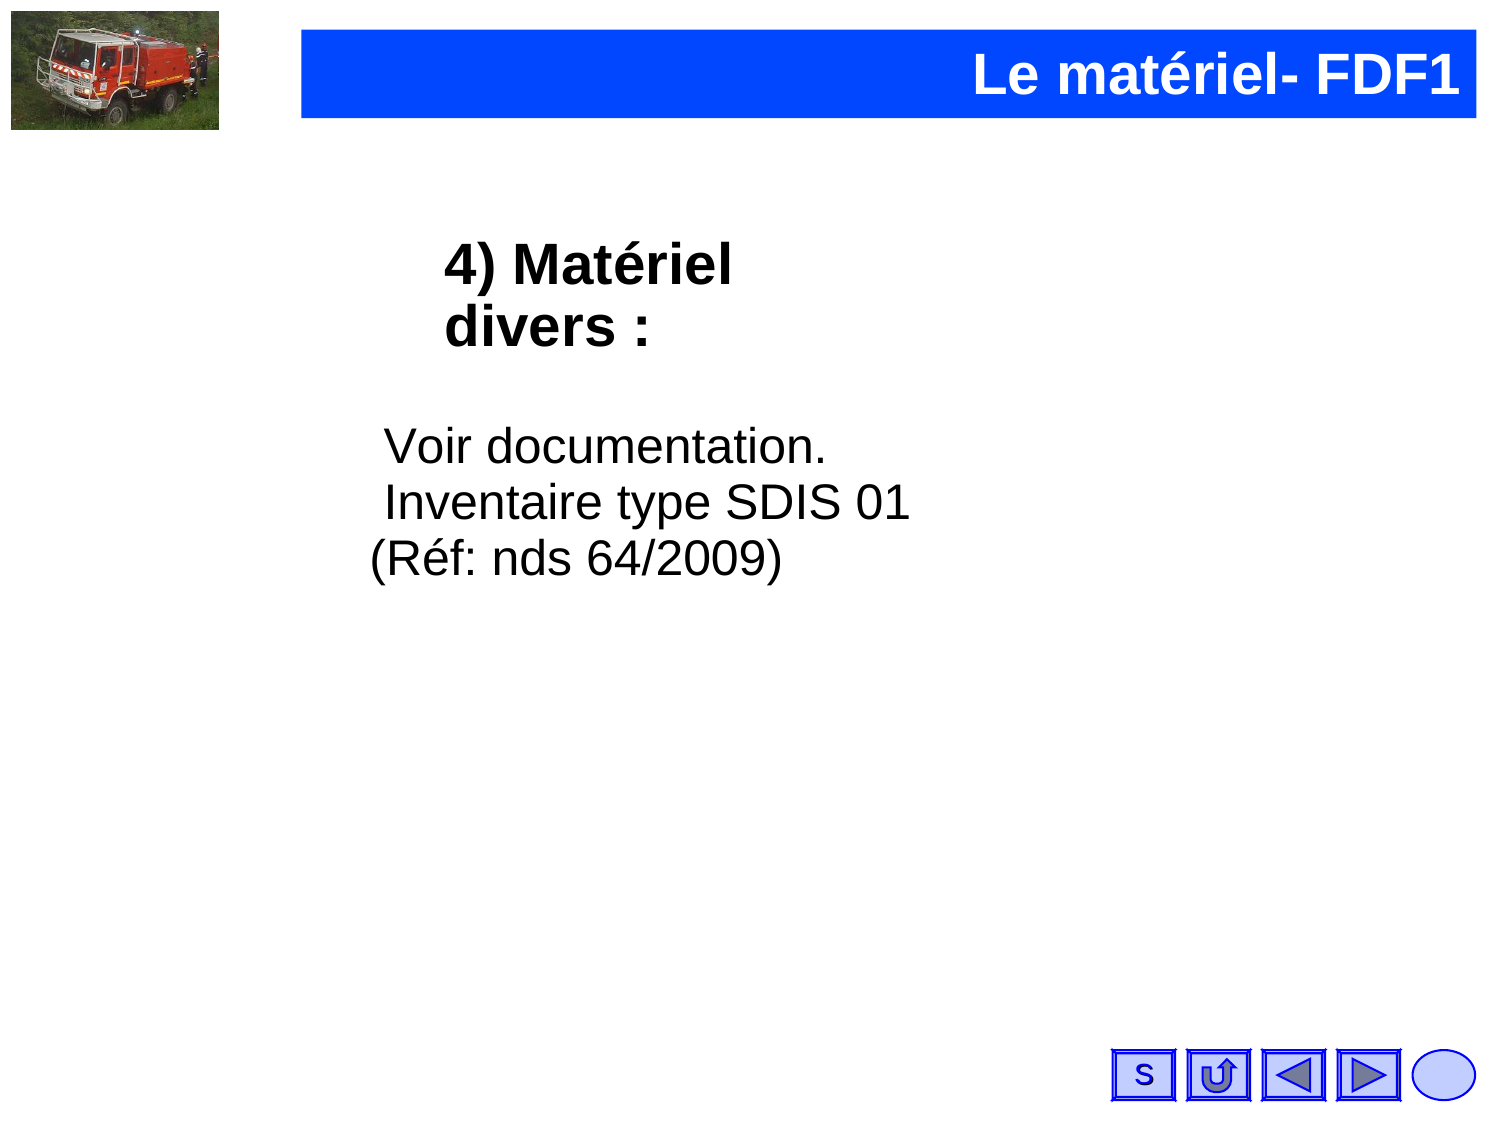

Le matériel- FDF1
4) Matériel divers :
 Voir documentation.
 Inventaire type SDIS 01
(Réf: nds 64/2009)